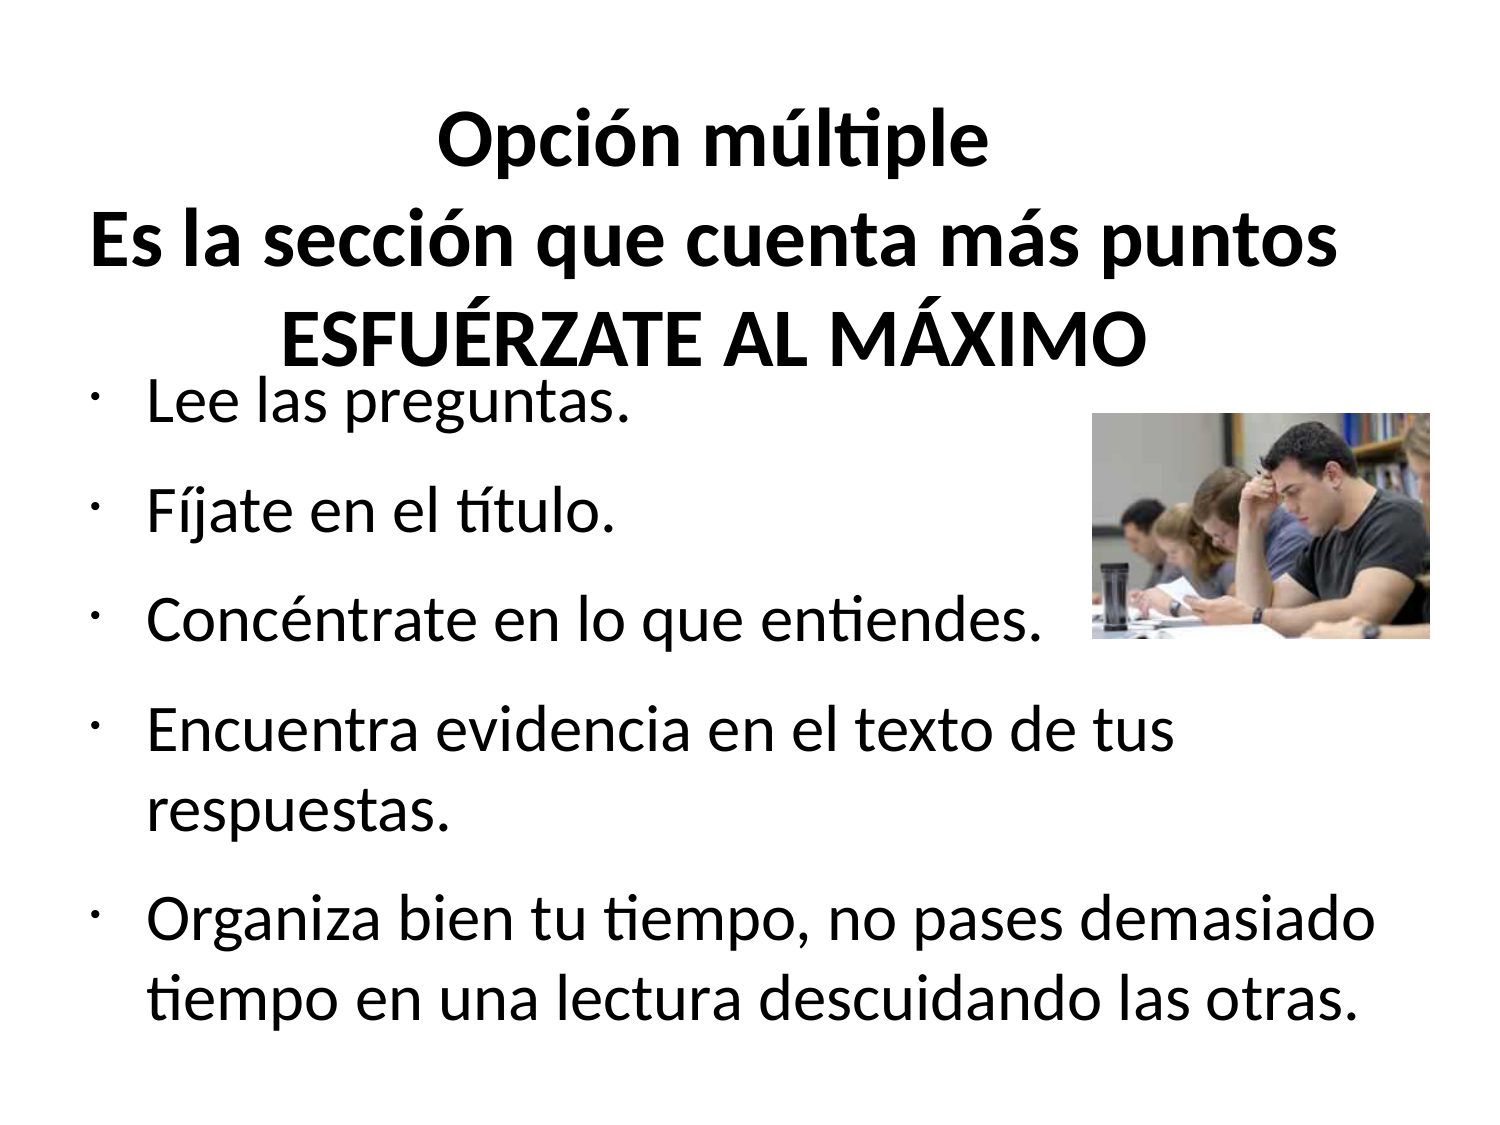

# Opción múltiple Es la sección que cuenta más puntos ESFUÉRZATE AL MÁXIMO
Lee las preguntas.
Fíjate en el título.
Concéntrate en lo que entiendes.
Encuentra evidencia en el texto de tus respuestas.
Organiza bien tu tiempo, no pases demasiado tiempo en una lectura descuidando las otras.